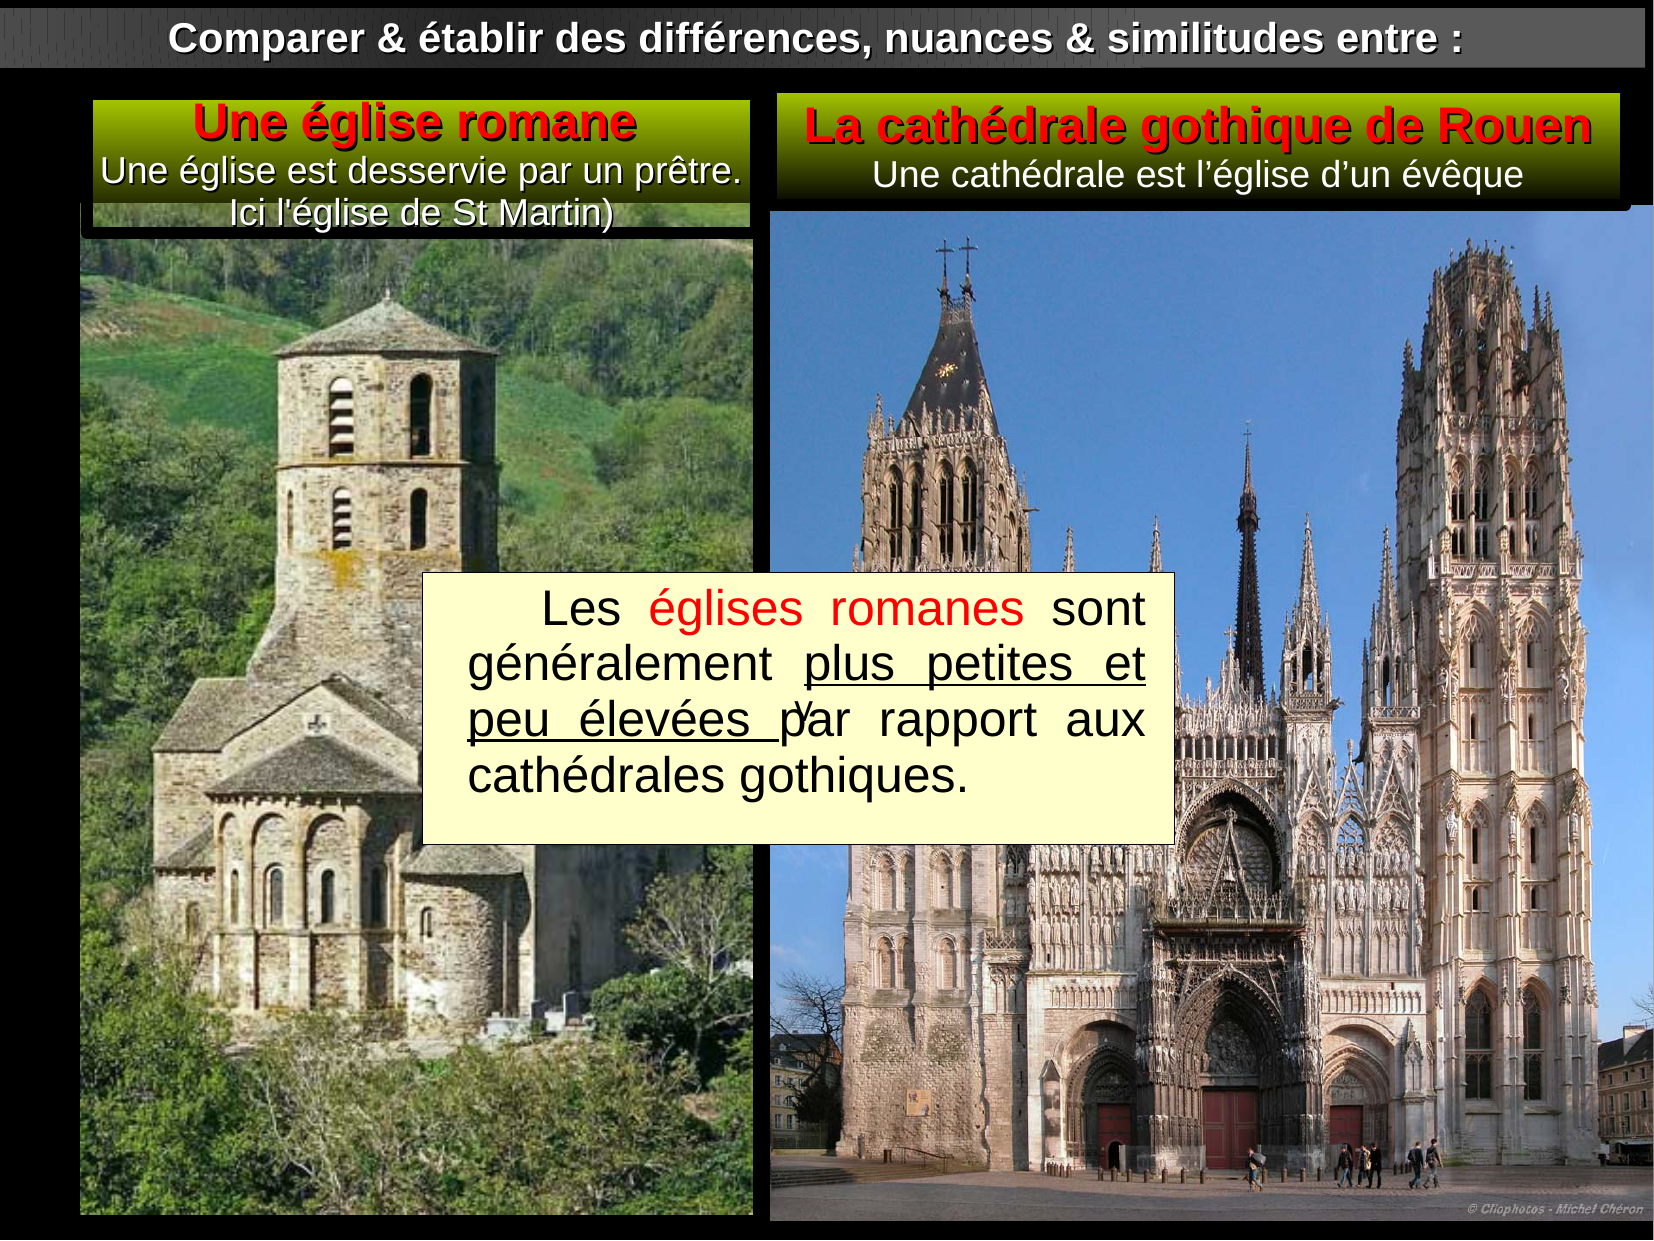

Comparer & établir des différences, nuances & similitudes entre :
La cathédrale gothique de Rouen
Une cathédrale est l’église d’un évêque
Une église romane
Une église est desservie par un prêtre.
Ici l'église de St Martin)
 v
	Les églises romanes sont généralement plus petites et peu élevées par rapport aux cathédrales gothiques.